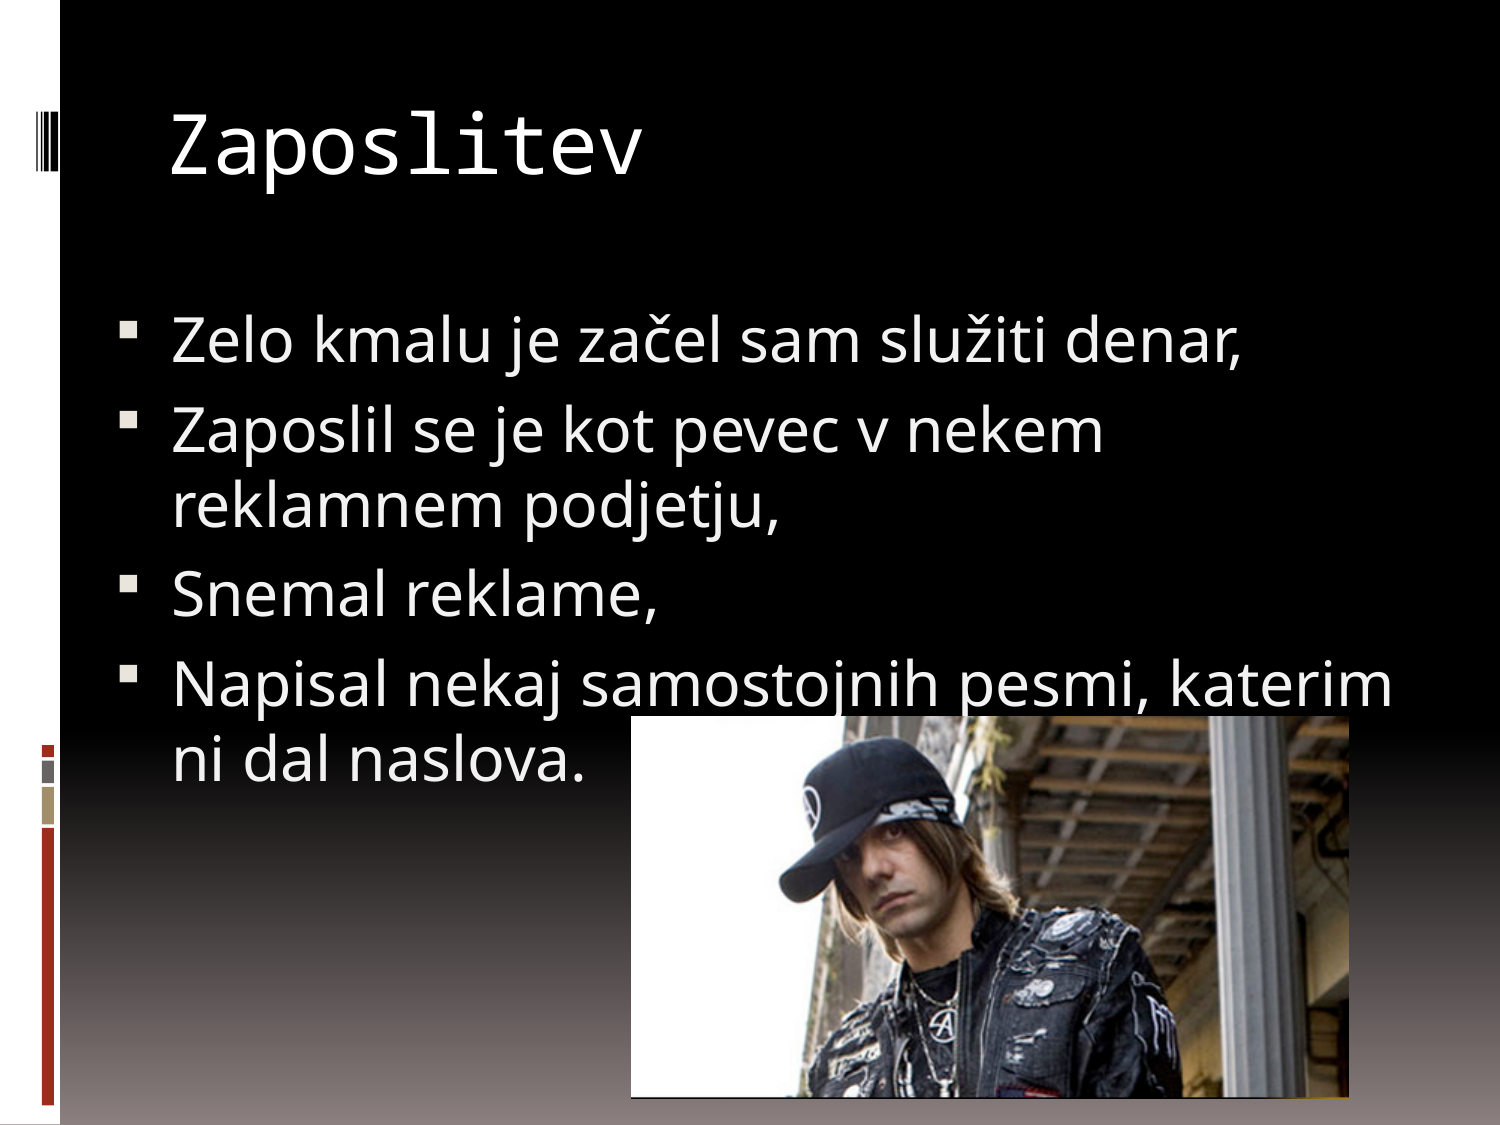

# Zaposlitev
Zelo kmalu je začel sam služiti denar,
Zaposlil se je kot pevec v nekem reklamnem podjetju,
Snemal reklame,
Napisal nekaj samostojnih pesmi, katerim ni dal naslova.